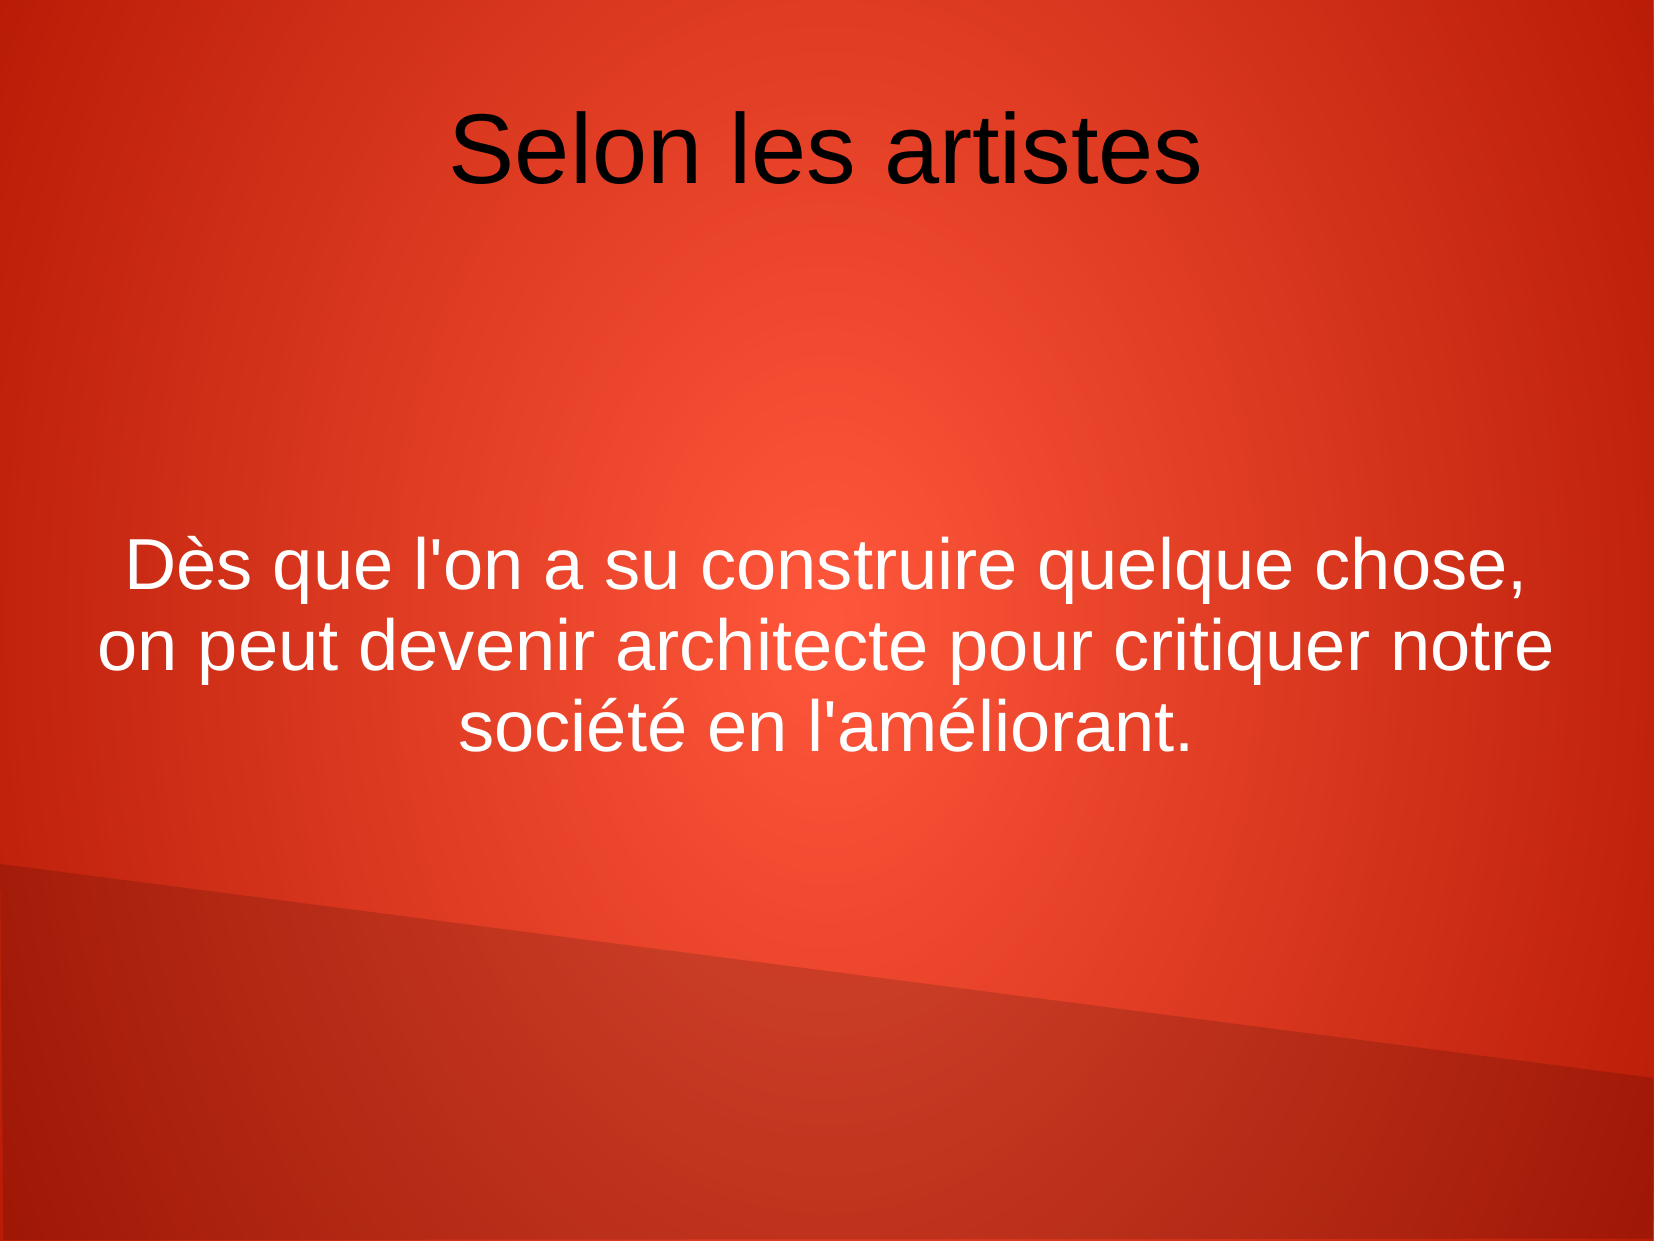

# Selon les artistes
Dès que l'on a su construire quelque chose, on peut devenir architecte pour critiquer notre société en l'améliorant.